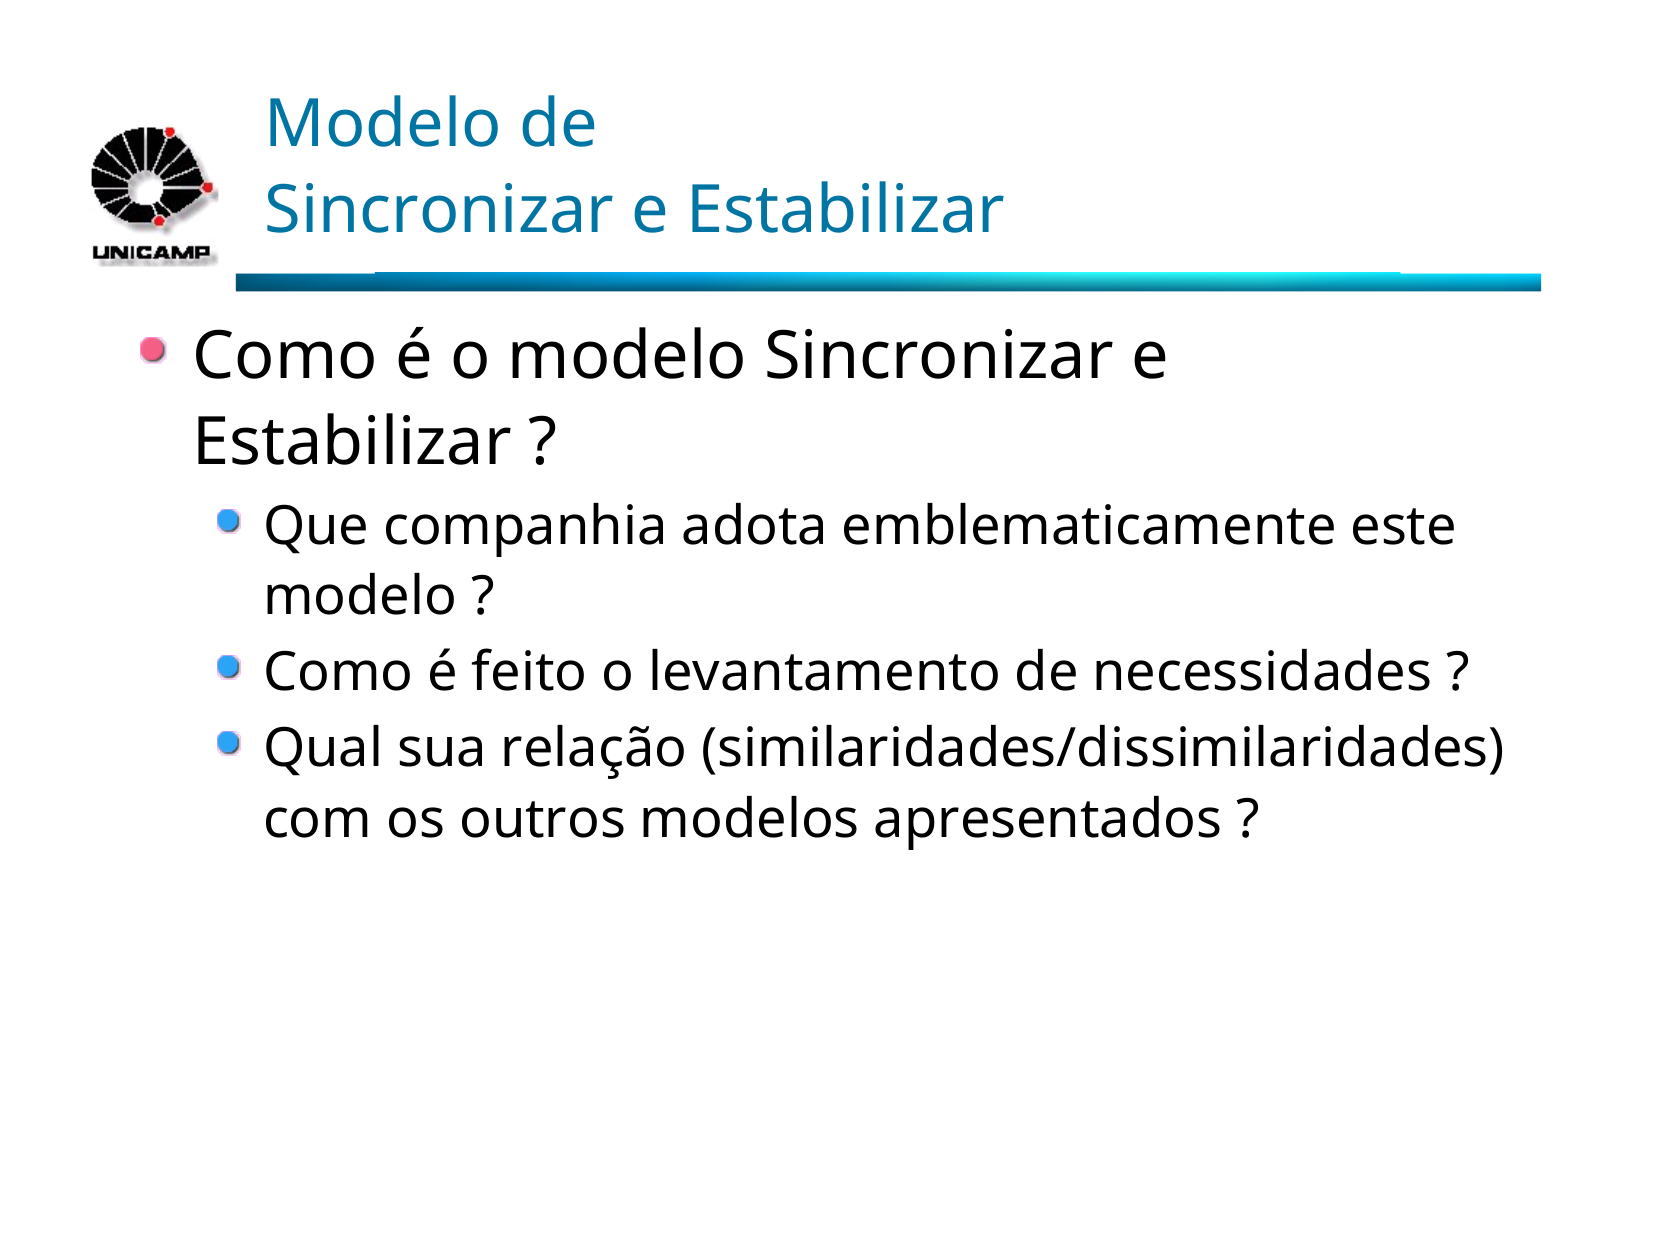

# Modelo de Sincronizar e Estabilizar
Como é o modelo Sincronizar e Estabilizar ?
Que companhia adota emblematicamente este modelo ?
Como é feito o levantamento de necessidades ?
Qual sua relação (similaridades/dissimilaridades) com os outros modelos apresentados ?